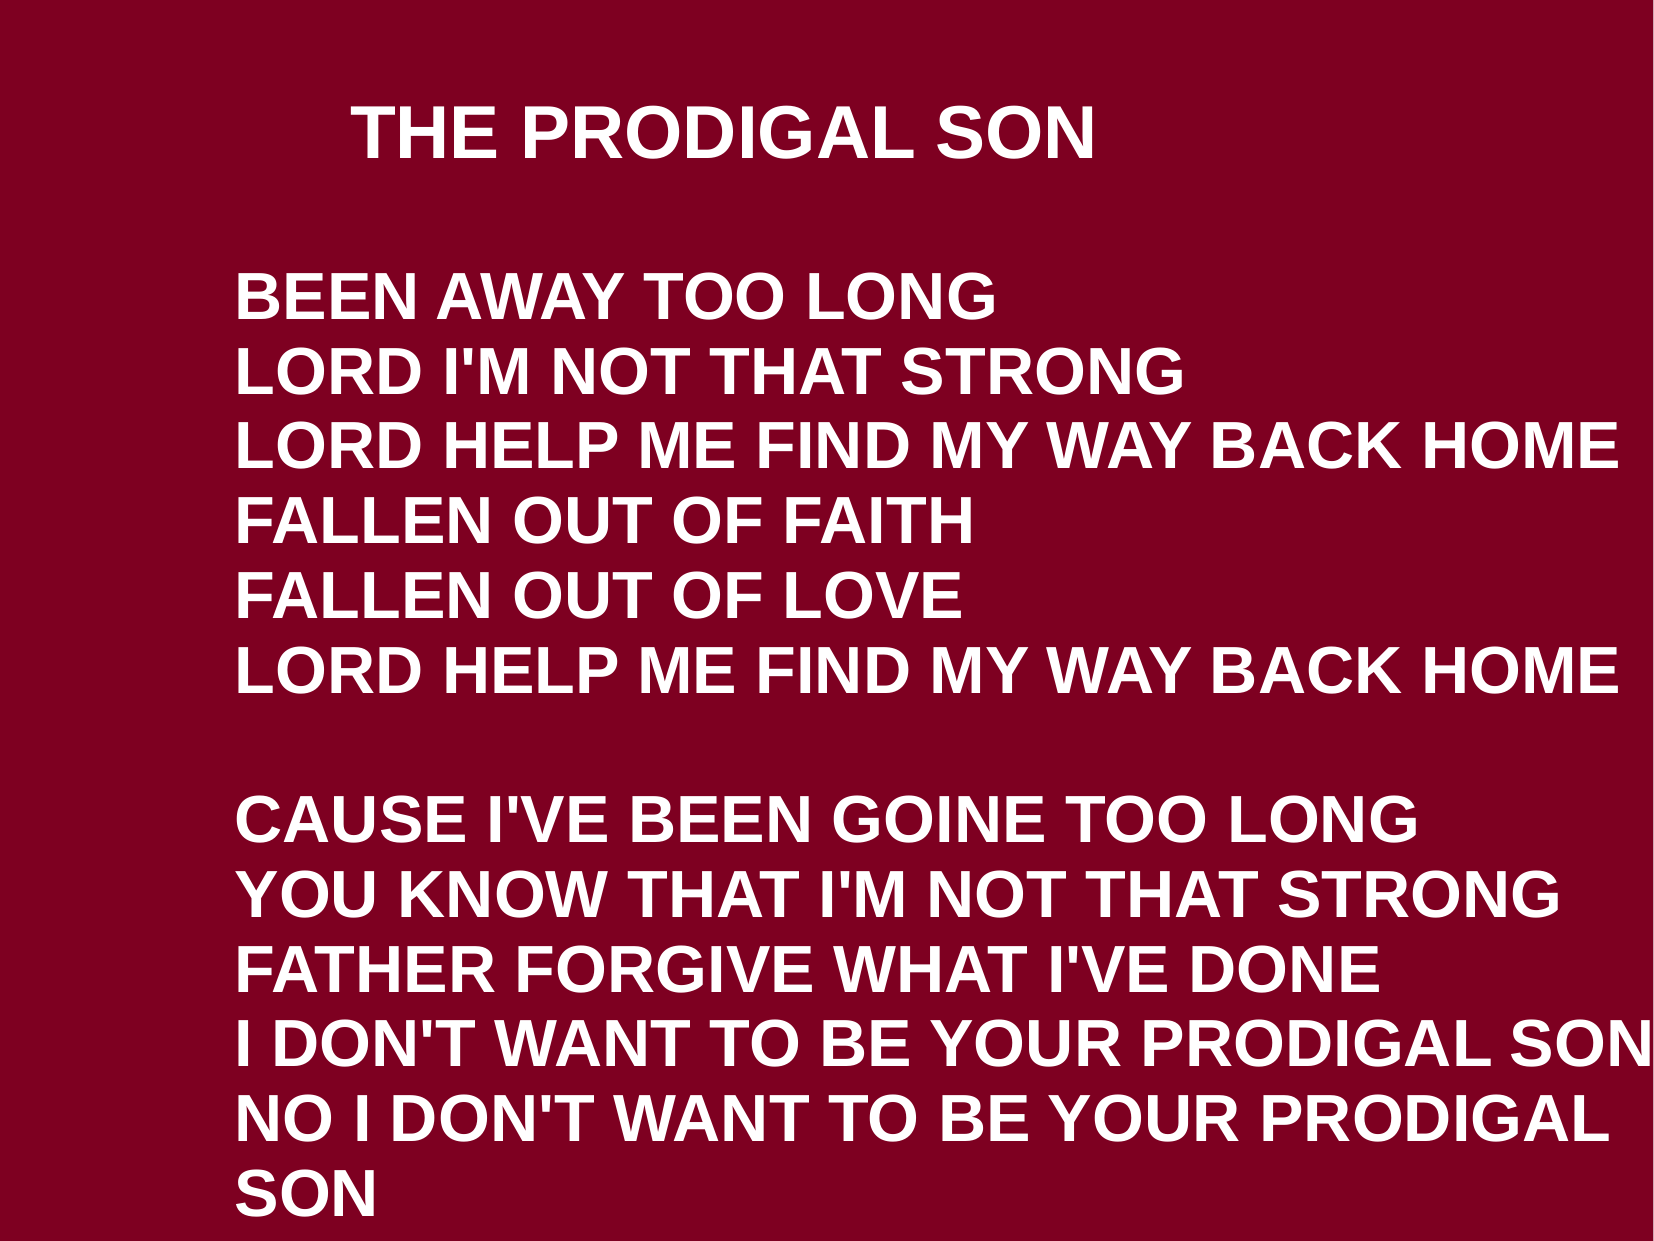

#
				 THE PRODIGAL SON
			BEEN AWAY TOO LONG
			LORD I'M NOT THAT STRONG
			LORD HELP ME FIND MY WAY BACK HOME
			FALLEN OUT OF FAITH
			FALLEN OUT OF LOVE
			LORD HELP ME FIND MY WAY BACK HOME
			CAUSE I'VE BEEN GOINE TOO LONG
			YOU KNOW THAT I'M NOT THAT STRONG
			FATHER FORGIVE WHAT I'VE DONE
			I DON'T WANT TO BE YOUR PRODIGAL SON
			NO I DON'T WANT TO BE YOUR PRODIGAL 				SON
				.